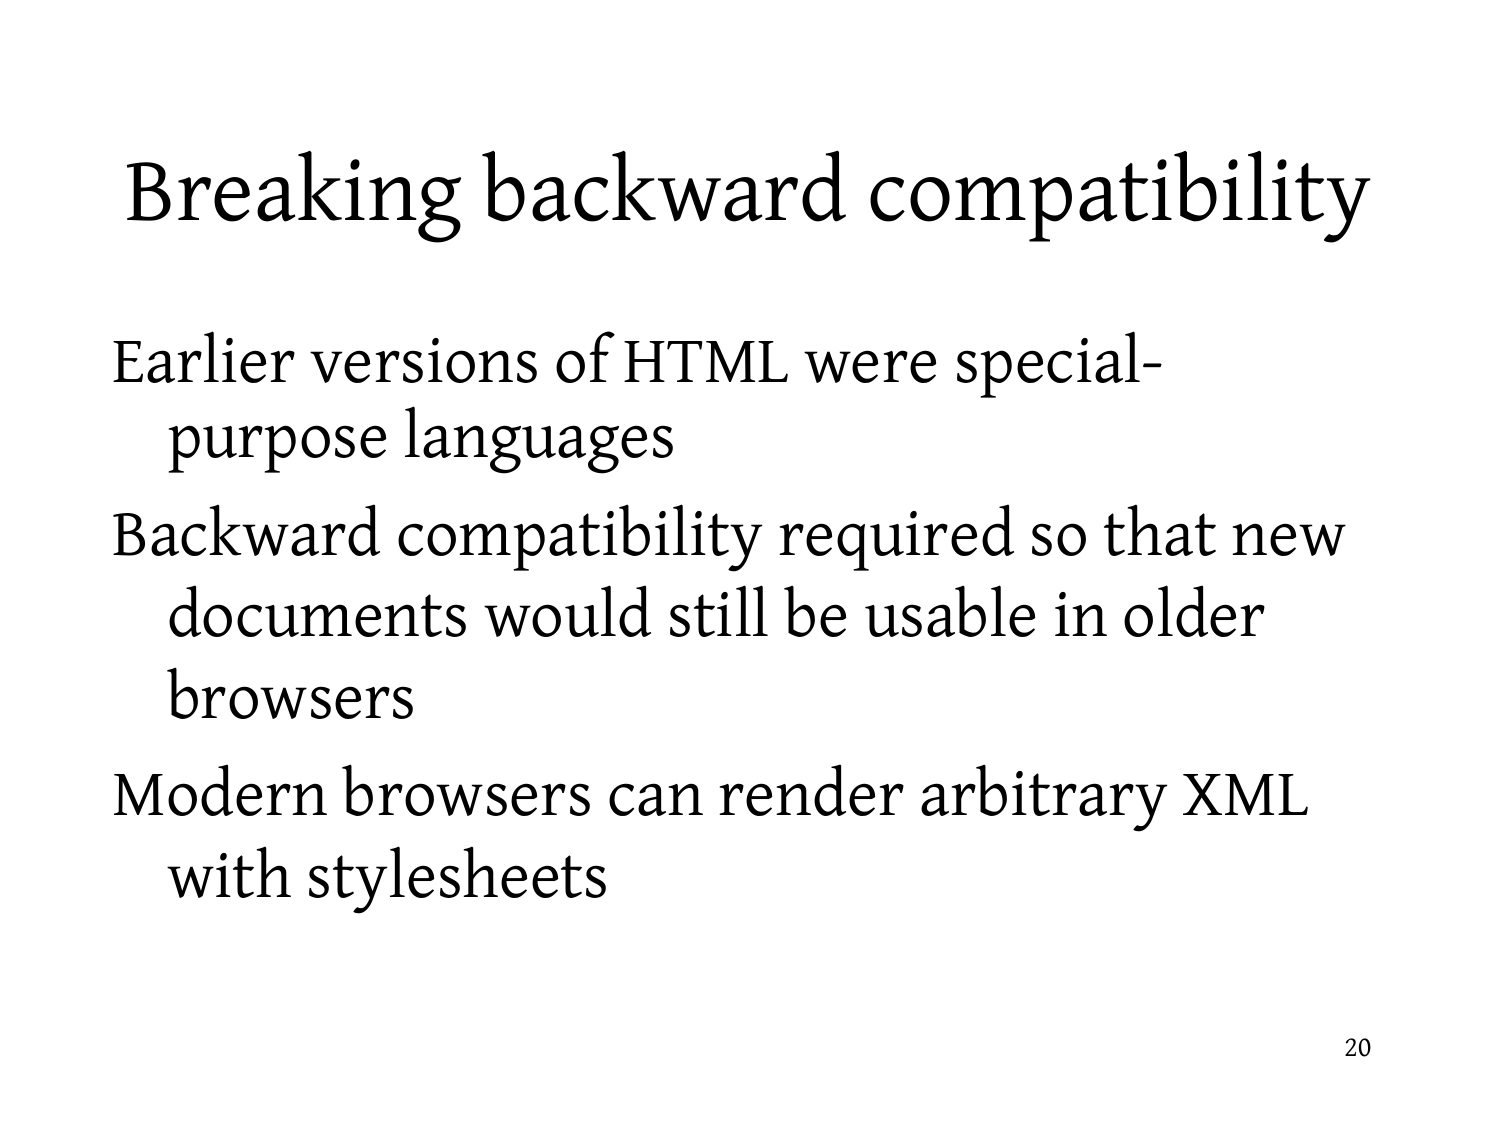

# Breaking backward compatibility
Earlier versions of HTML were special-purpose languages
Backward compatibility required so that new documents would still be usable in older browsers
Modern browsers can render arbitrary XML with stylesheets